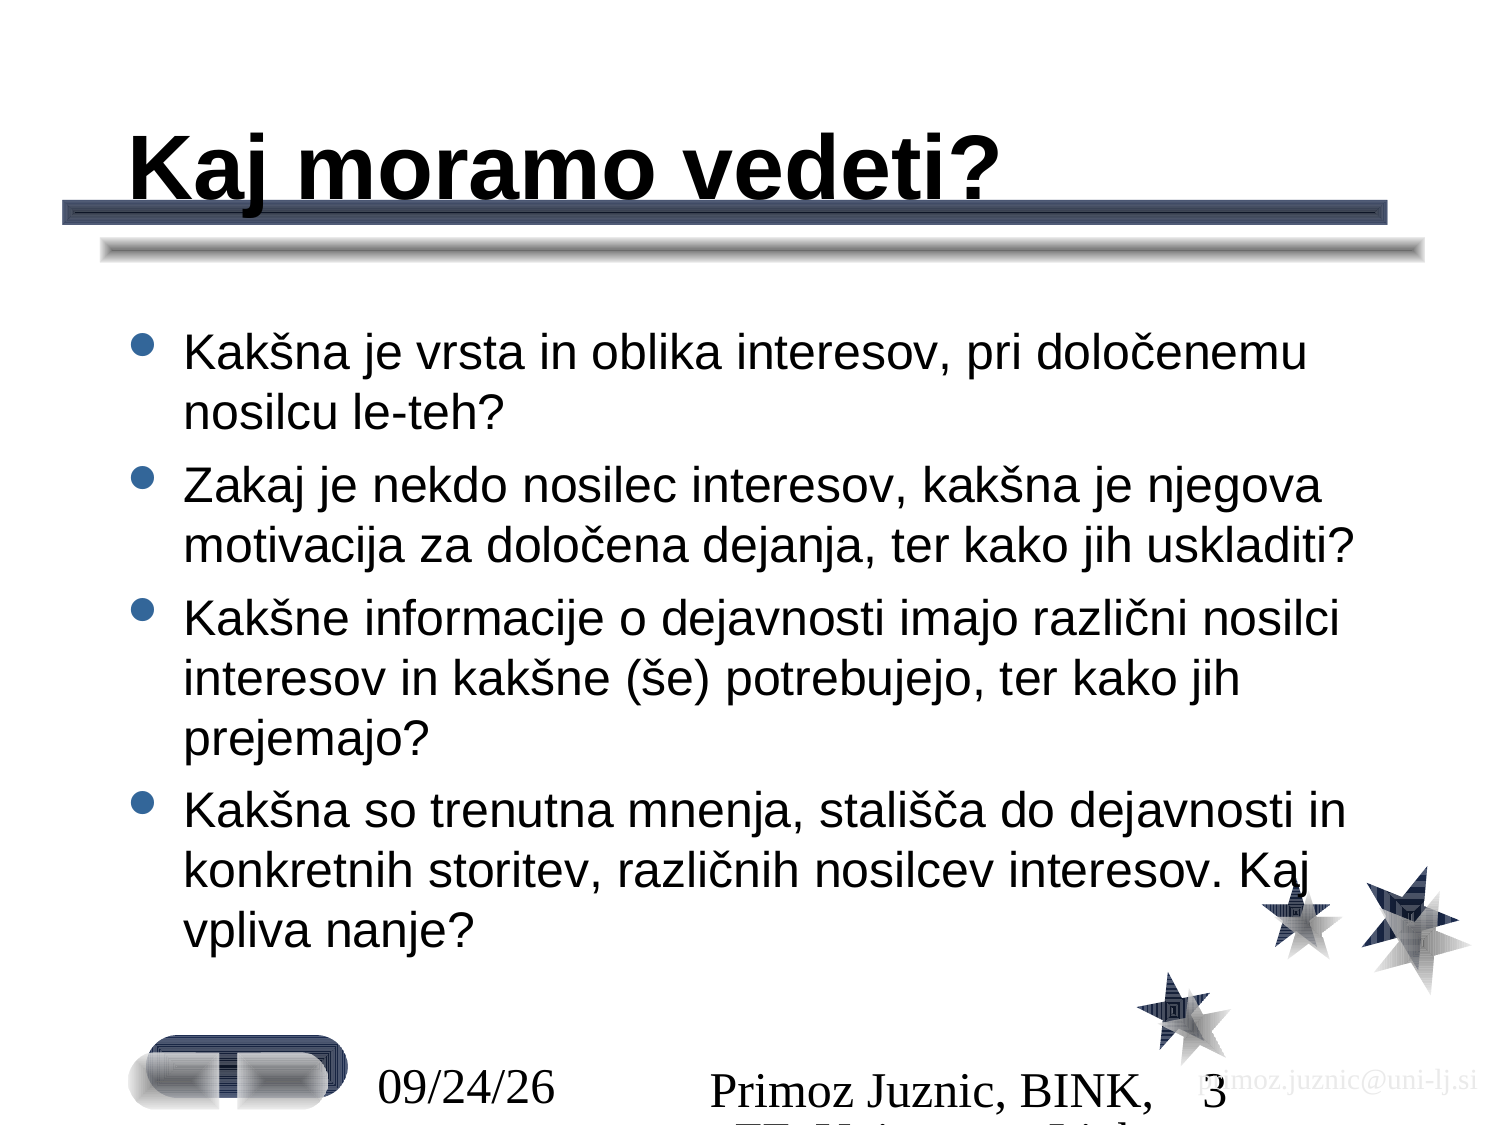

# Kaj moramo vedeti?
Kakšna je vrsta in oblika interesov, pri določenemu nosilcu le-teh?
Zakaj je nekdo nosilec interesov, kakšna je njegova motivacija za določena dejanja, ter kako jih uskladiti?
Kakšne informacije o dejavnosti imajo različni nosilci interesov in kakšne (še) potrebujejo, ter kako jih prejemajo?
Kakšna so trenutna mnenja, stališča do dejavnosti in konkretnih storitev, različnih nosilcev interesov. Kaj vpliva nanje?
Primoz Juznic, BINK, FF, Univerza v Ljubljani
3